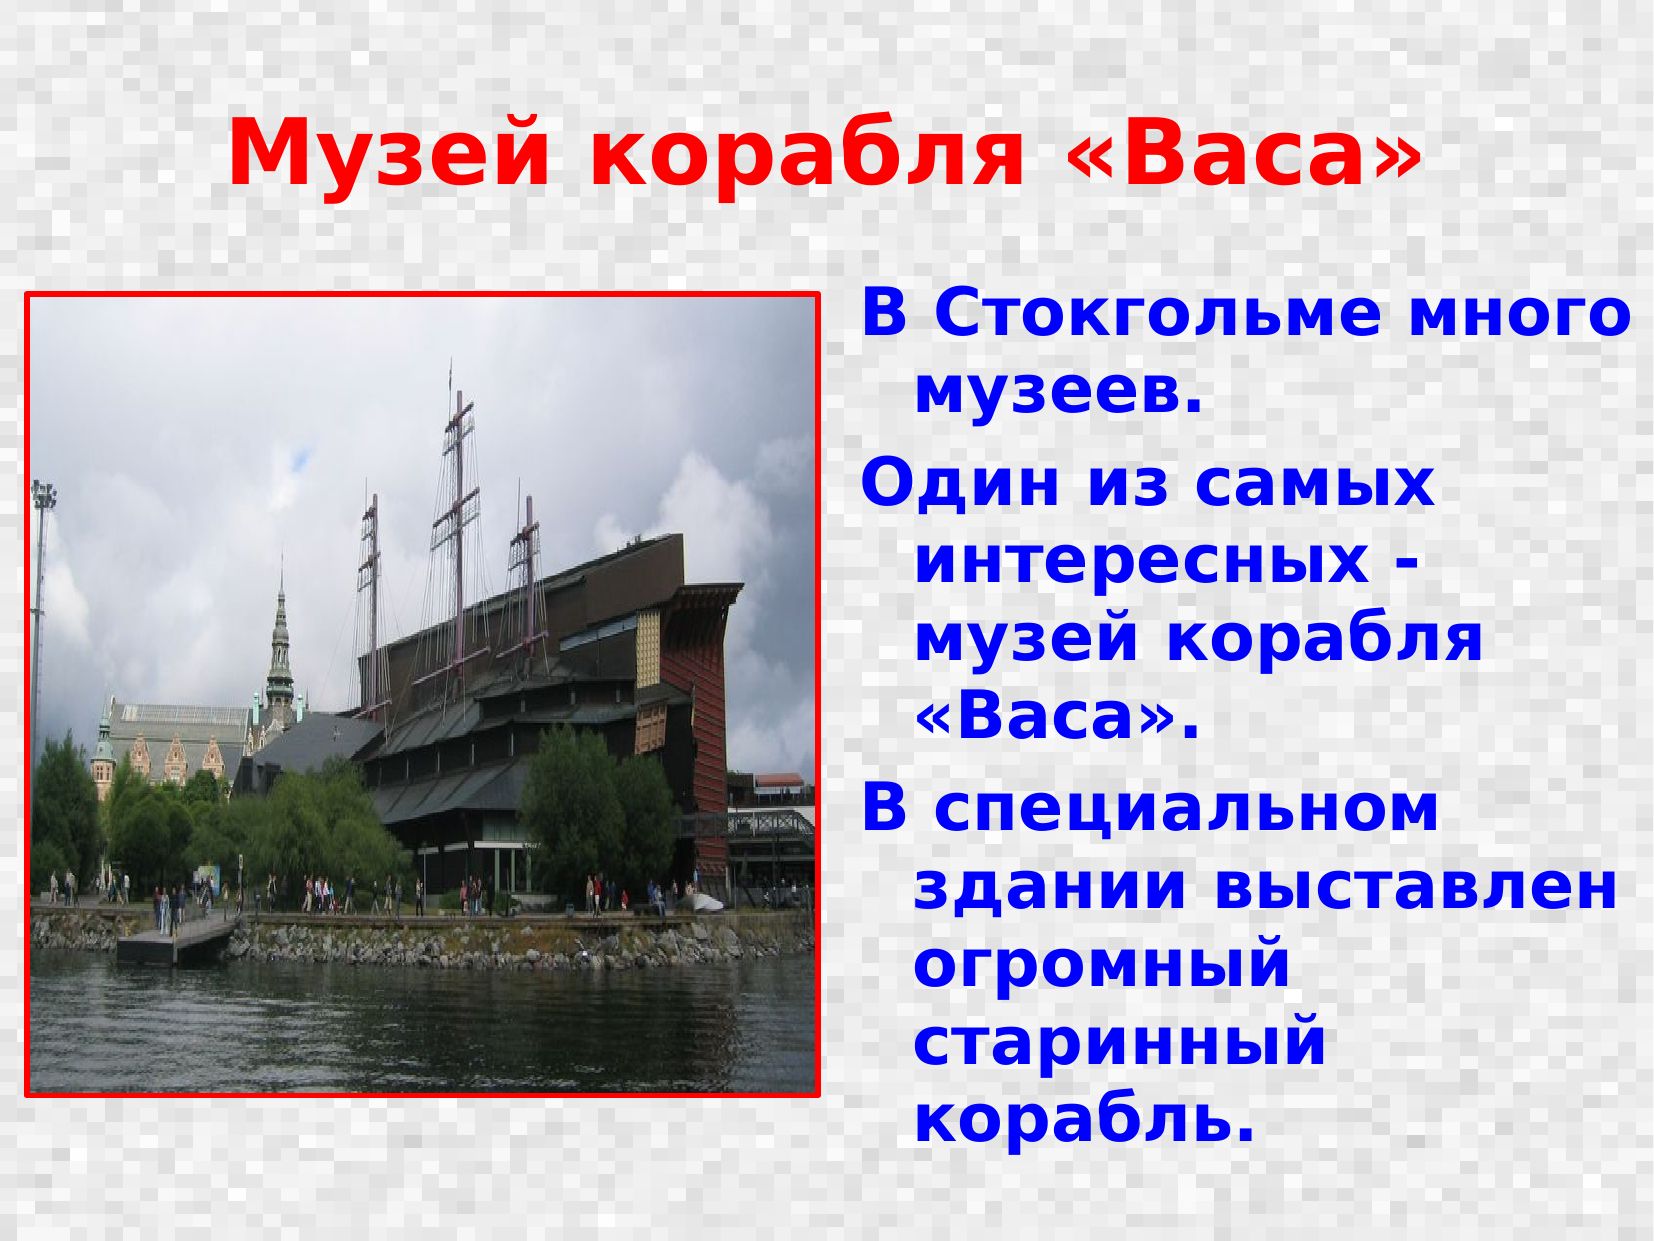

# Музей корабля «Васа»
В Стокгольме много музеев.
Один из самых интересных - музей корабля «Васа».
В специальном здании выставлен огромный старинный корабль.